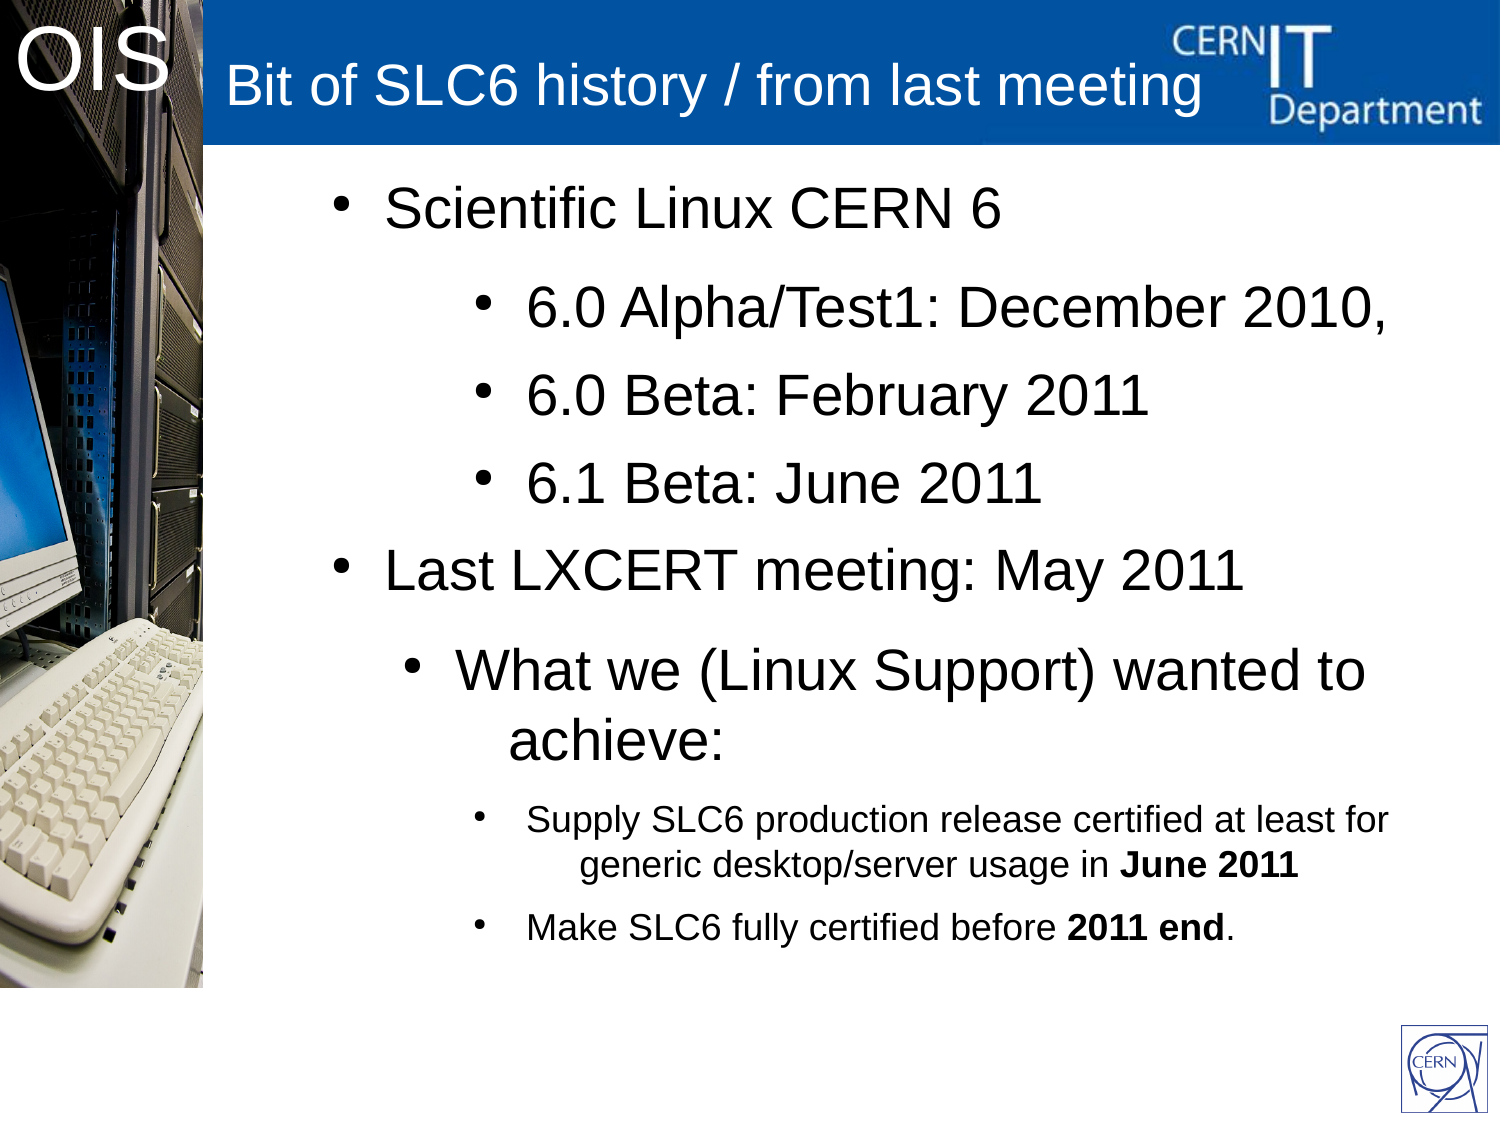

# Bit of SLC6 history / from last meeting
Scientific Linux CERN 6
6.0 Alpha/Test1: December 2010,
6.0 Beta: February 2011
6.1 Beta: June 2011
Last LXCERT meeting: May 2011
What we (Linux Support) wanted to achieve:
Supply SLC6 production release certified at least for generic desktop/server usage in June 2011
Make SLC6 fully certified before 2011 end.